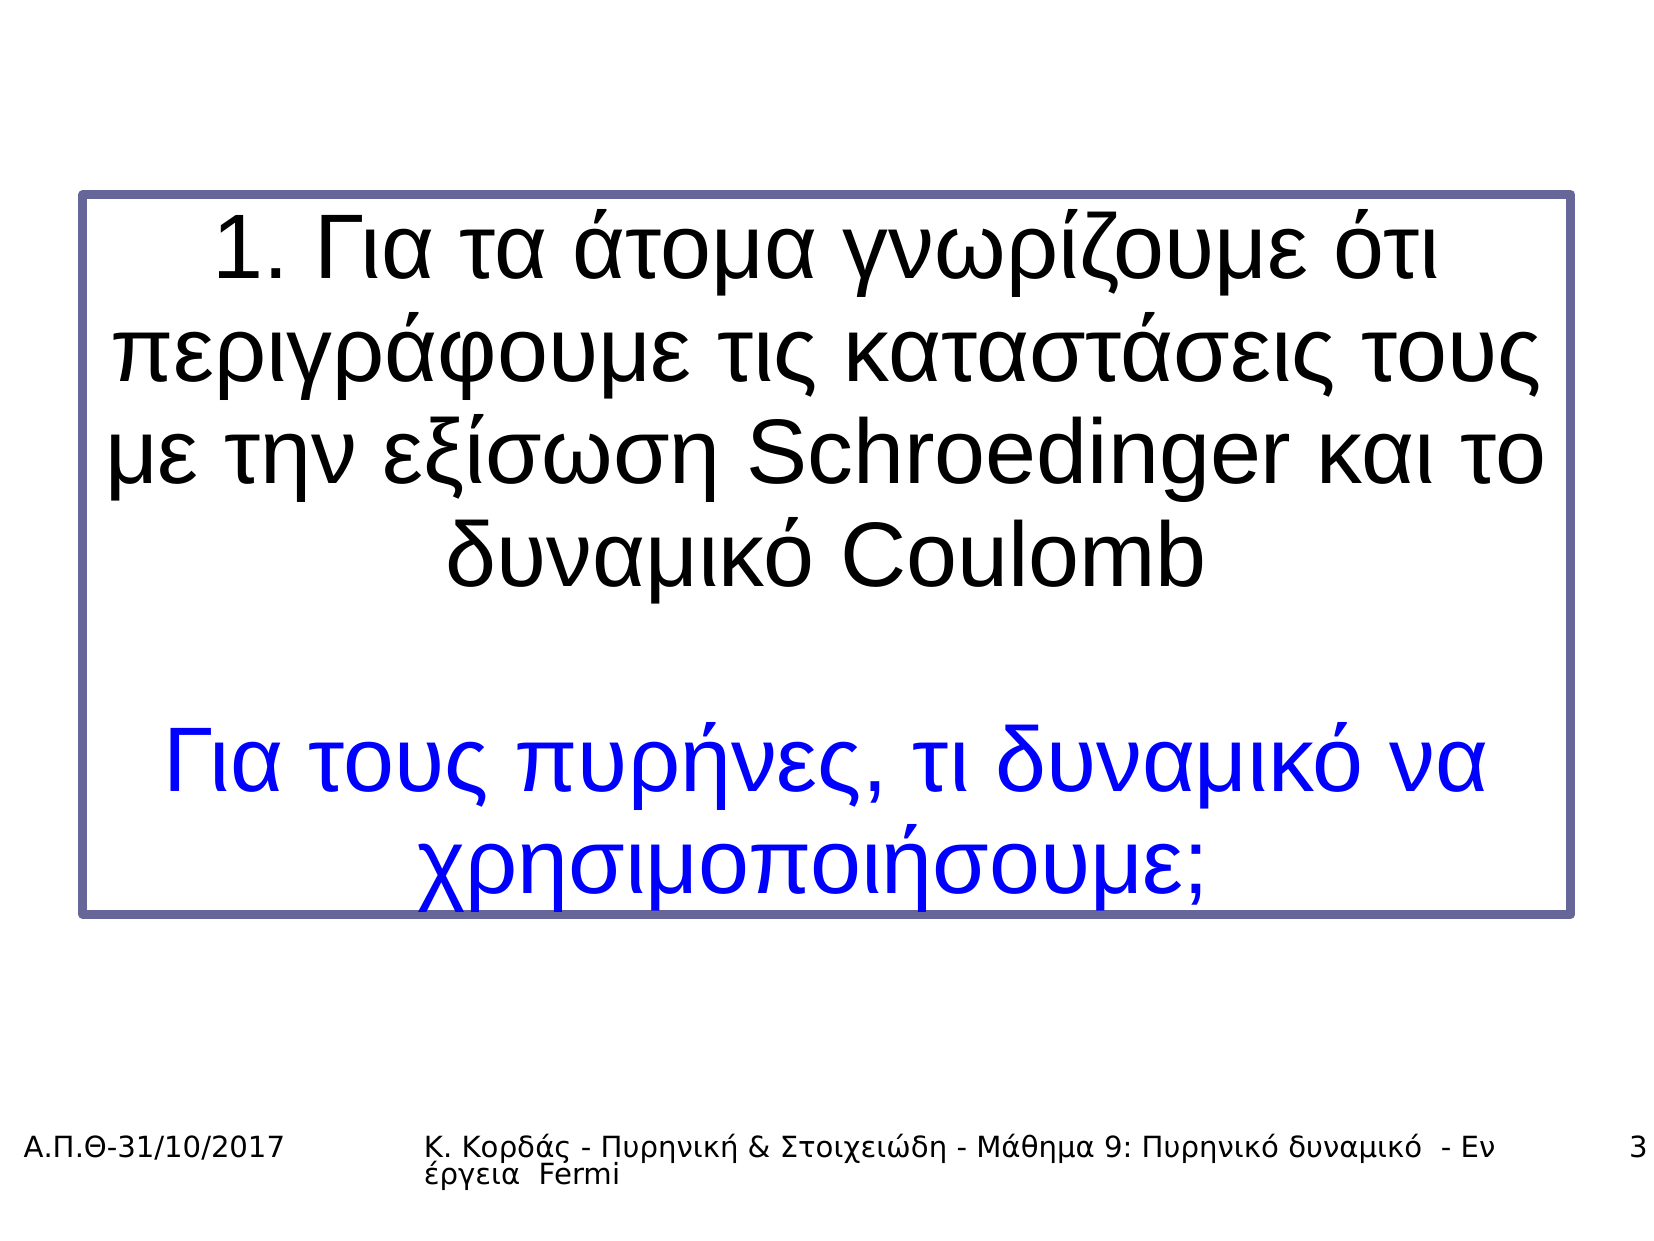

# 1. Για τα άτομα γνωρίζουμε ότι περιγράφουμε τις καταστάσεις τους με την εξίσωση Schroedinger και το δυναμικό Coulomb Για τους πυρήνες, τι δυναμικό να χρησιμοποιήσουμε;
Α.Π.Θ-31/10/2017
Κ. Κορδάς - Πυρηνική & Στοιχειώδη - Μάθημα 9: Πυρηνικό δυναμικό - Ενέργεια Fermi
3